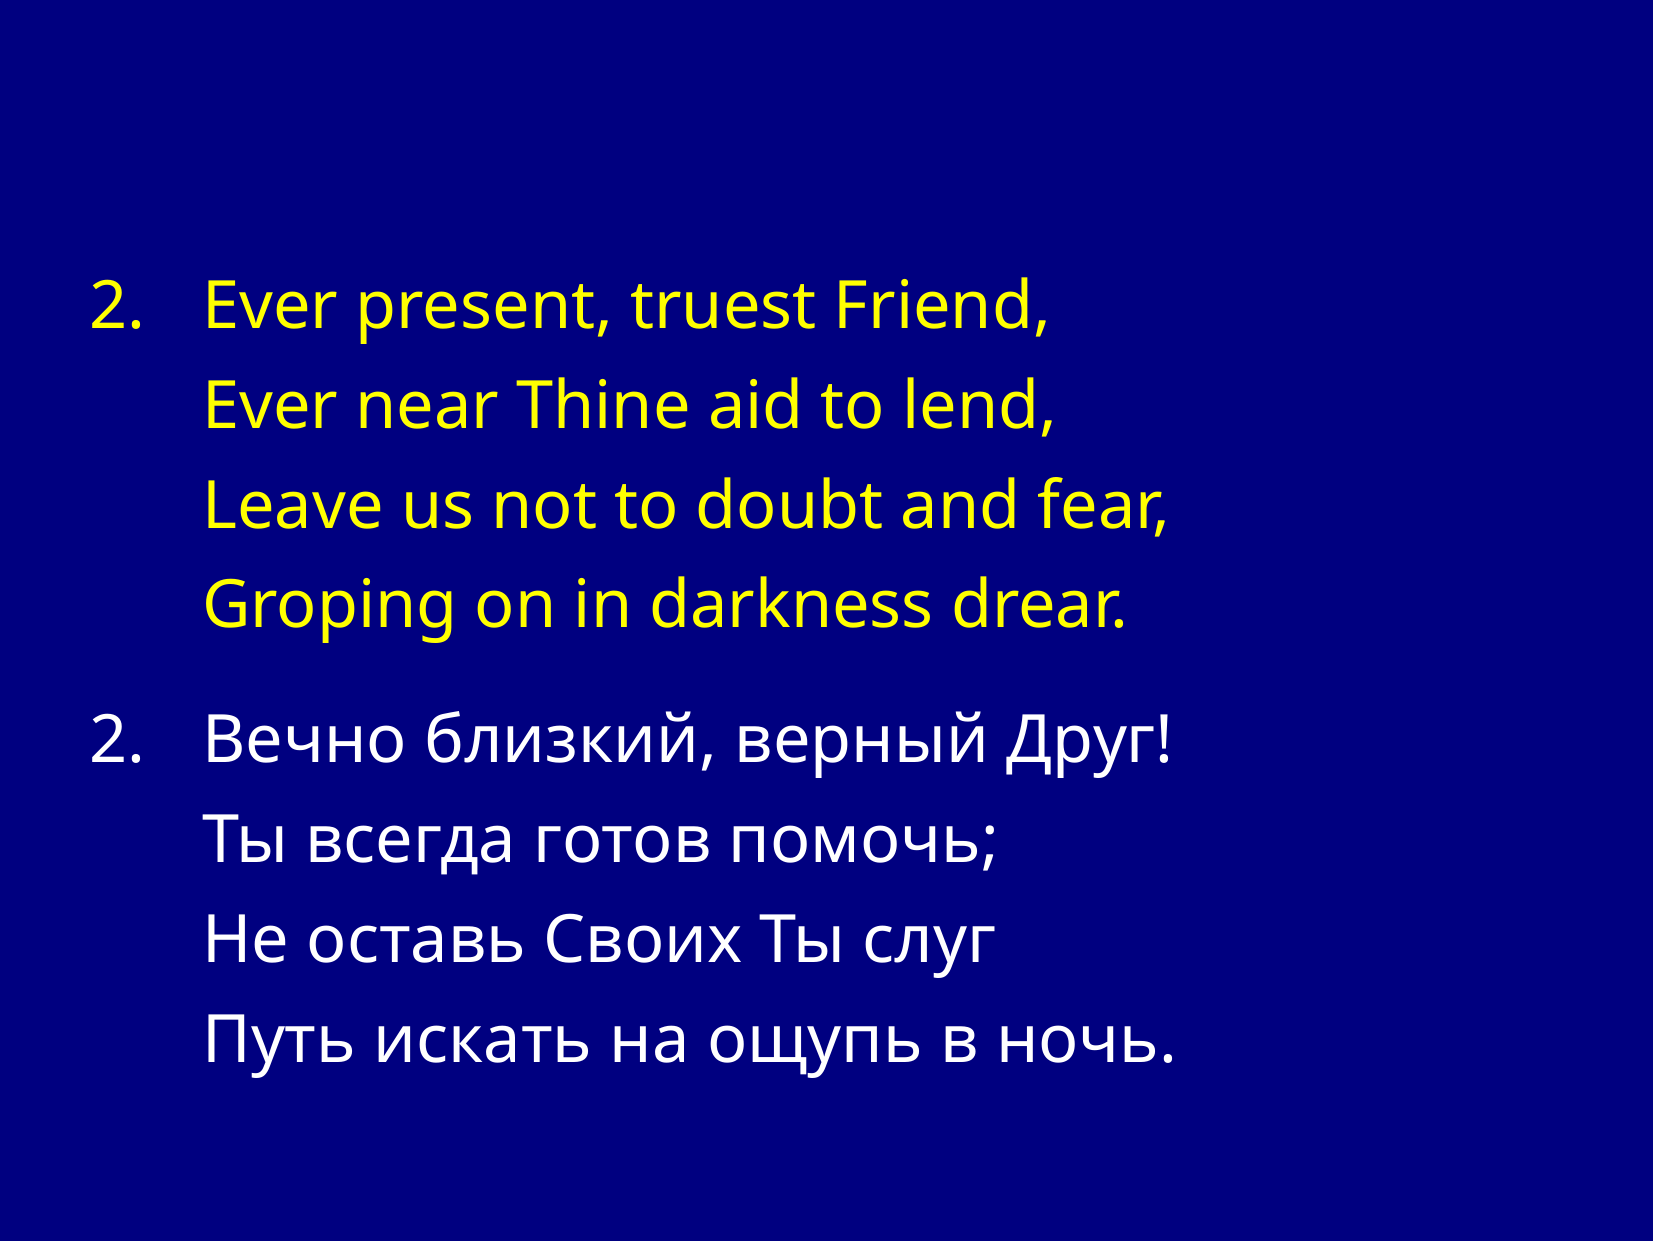

2.	Ever present, truest Friend,
	Ever near Thine aid to lend,
	Leave us not to doubt and fear,
	Groping on in darkness drear.
2.	Вечно близкий, верный Друг!
	Ты всегда готов помочь;
	Не оставь Своих Ты слуг
	Путь искать на ощупь в ночь.